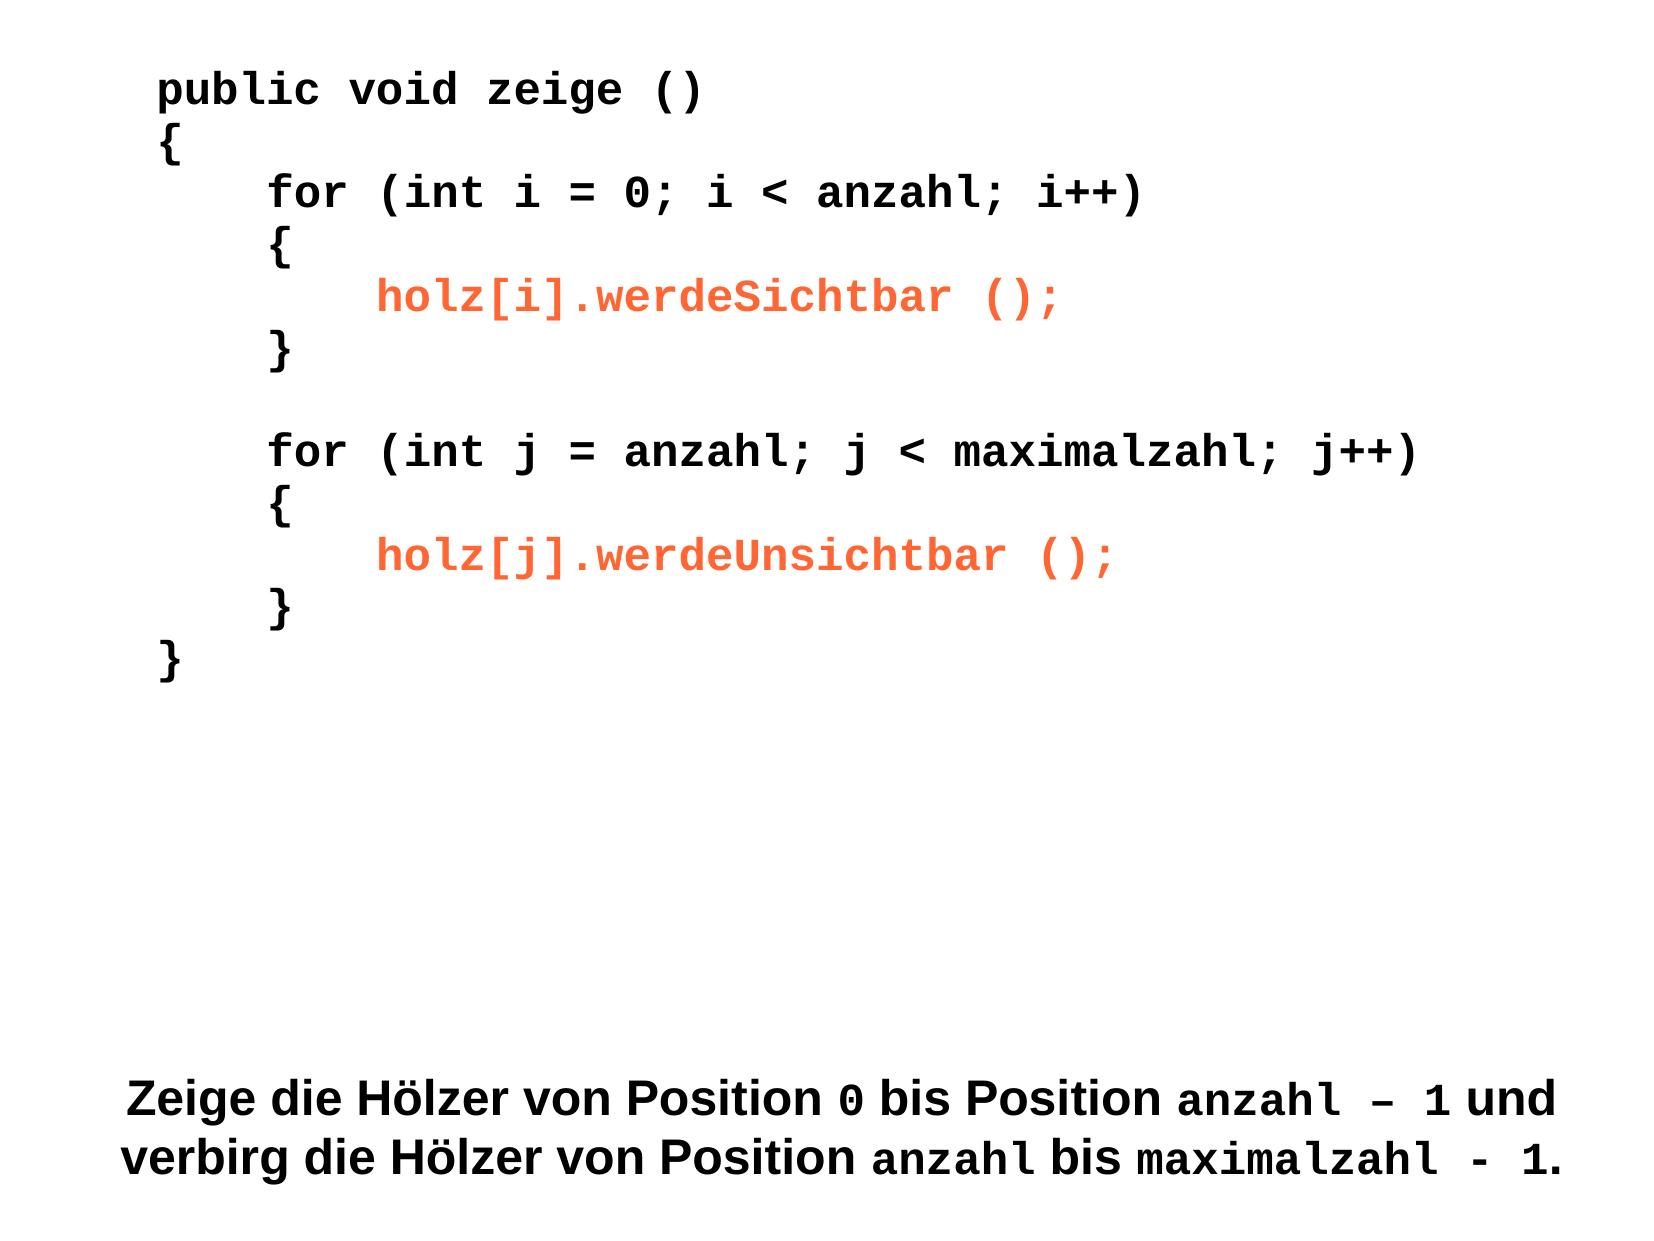

public void zeige ()
 {
 for (int i = 0; i < anzahl; i++)
 {
 holz[i].werdeSichtbar ();
 }
 for (int j = anzahl; j < maximalzahl; j++)
 {
 holz[j].werdeUnsichtbar ();
 }
 }
Zeige die Hölzer von Position 0 bis Position anzahl – 1 und verbirg die Hölzer von Position anzahl bis maximalzahl - 1.